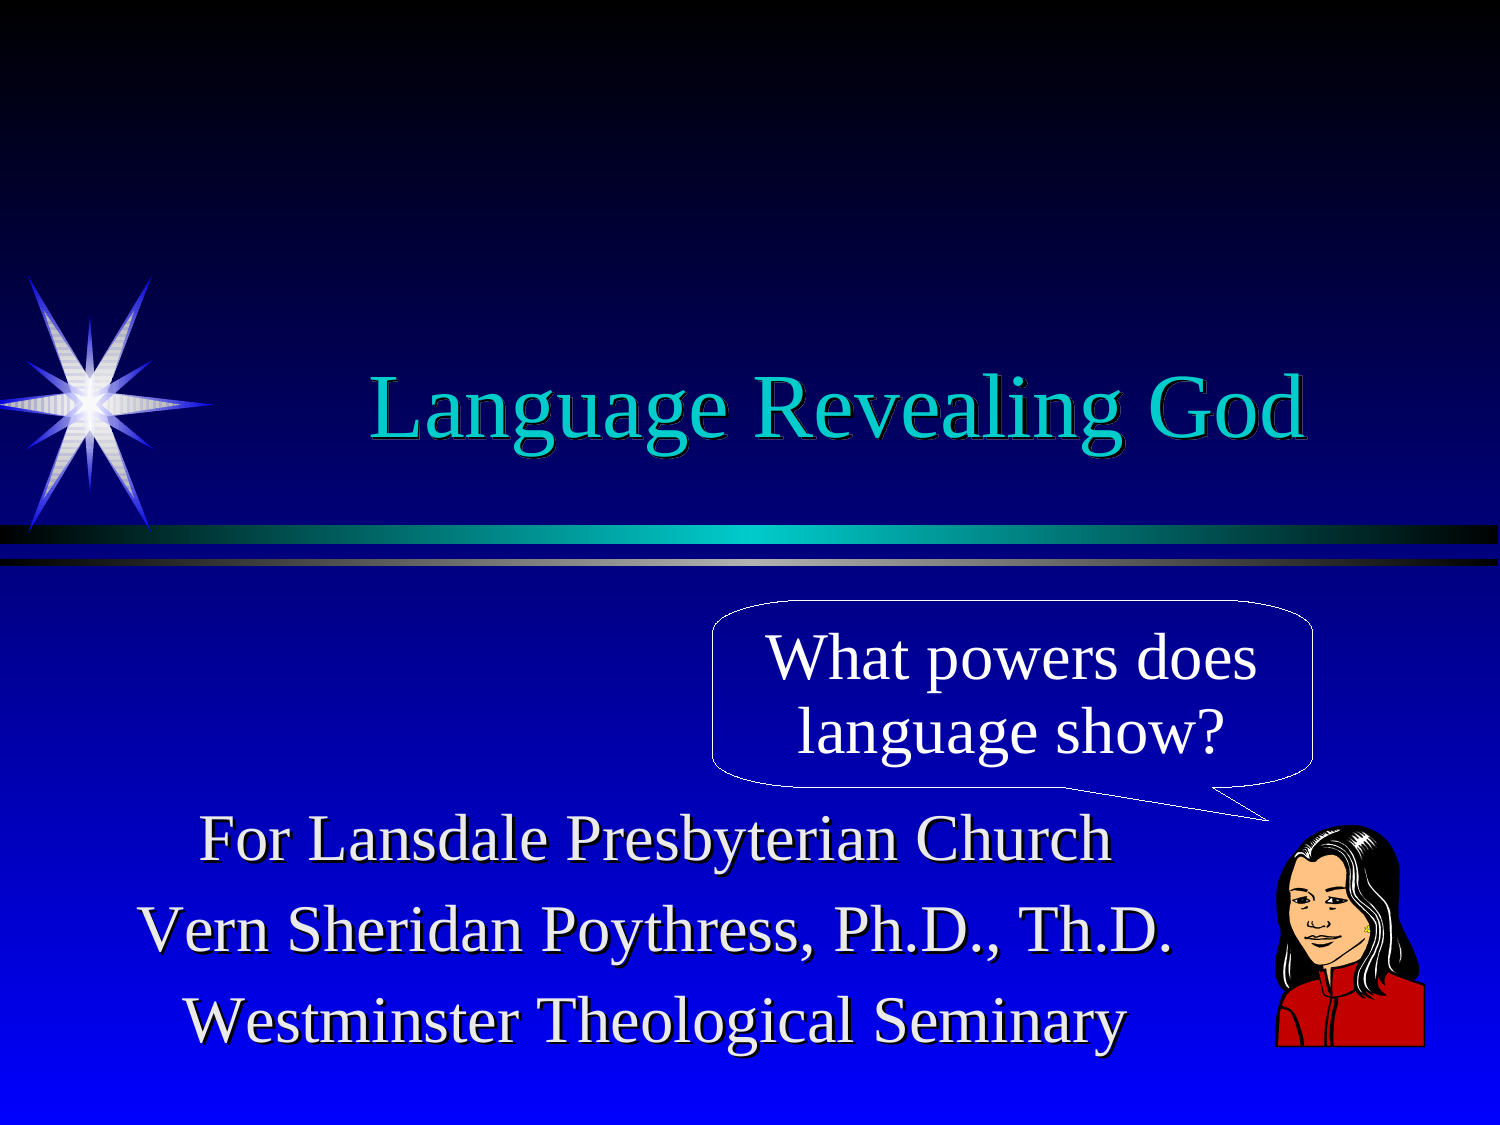

# Language Revealing God
What powers does
language show?
For Lansdale Presbyterian Church
Vern Sheridan Poythress, Ph.D., Th.D.
Westminster Theological Seminary